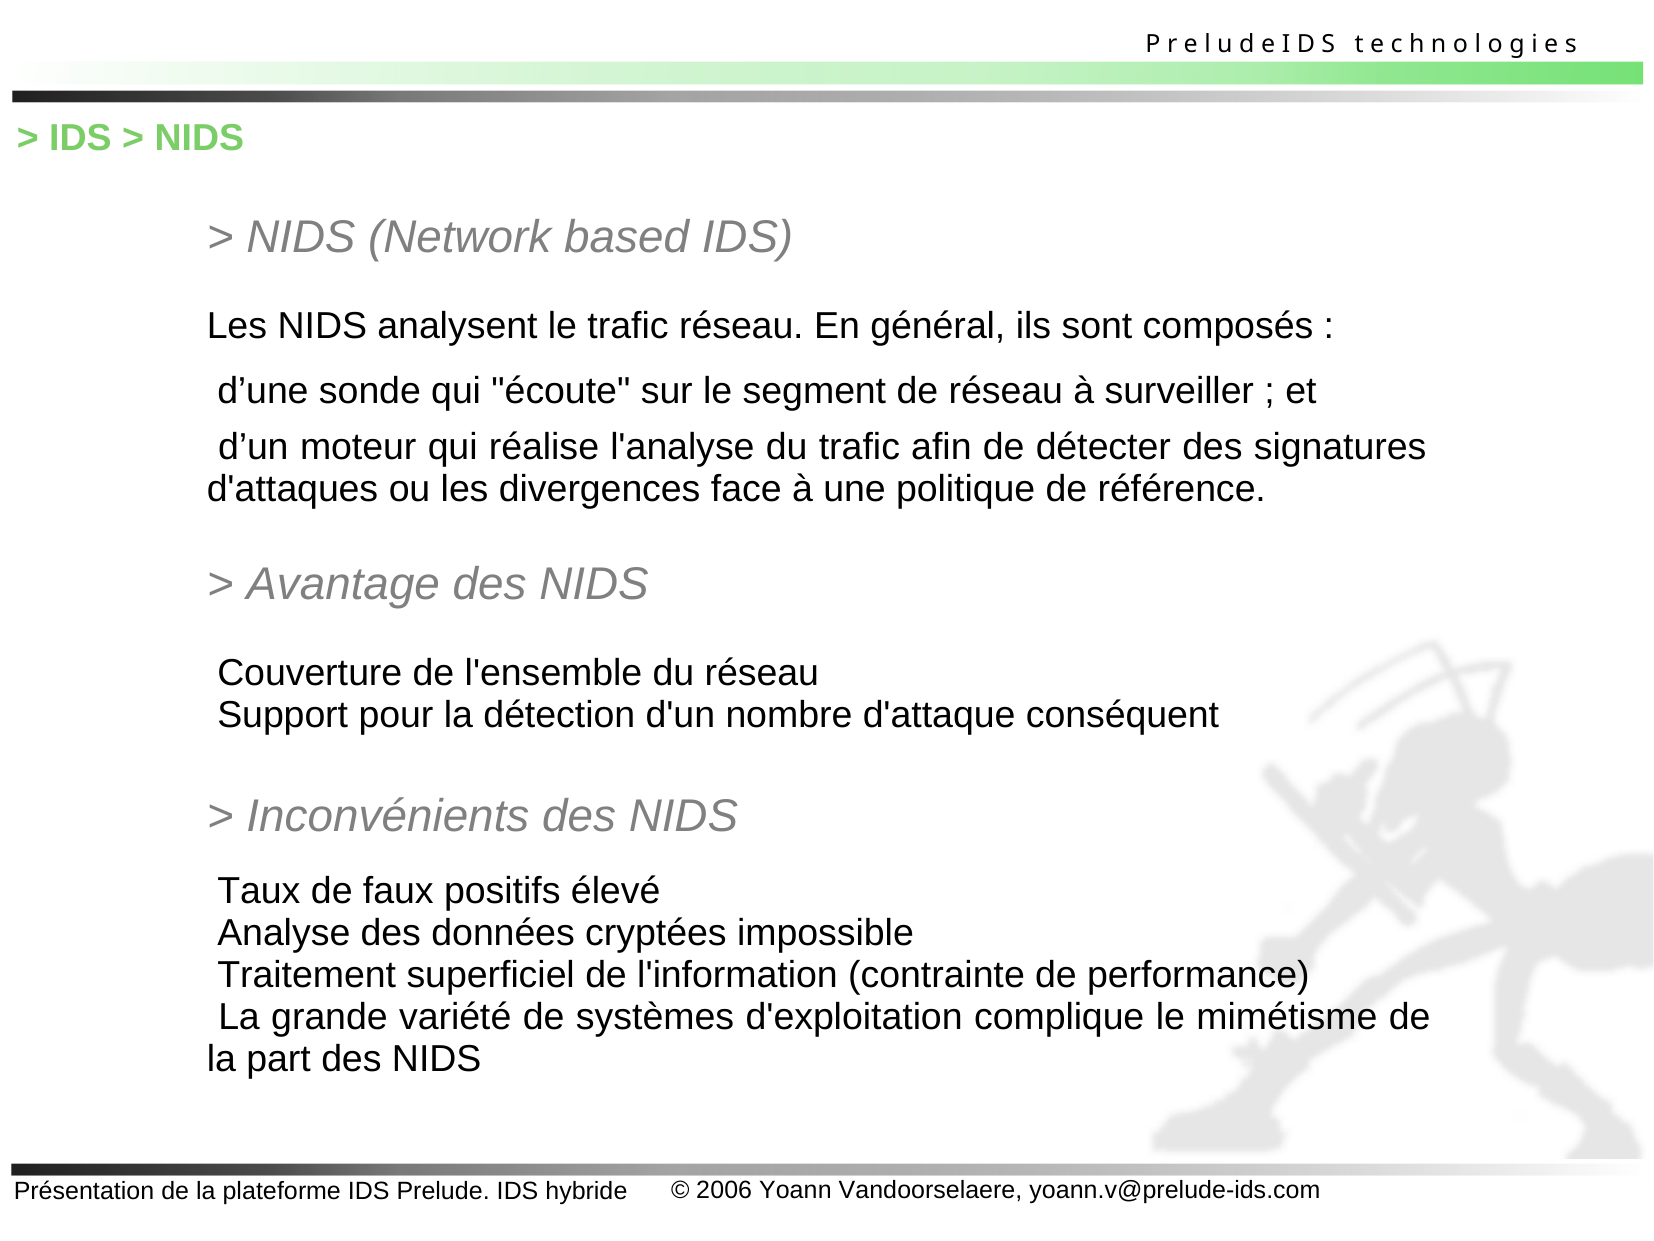

P r e l u d e I D S t e c h n o l o g i e s
> IDS > NIDS
> NIDS (Network based IDS)
Les NIDS analysent le trafic réseau. En général, ils sont composés :
 d’une sonde qui "écoute" sur le segment de réseau à surveiller ; et
 d’un moteur qui réalise l'analyse du trafic afin de détecter des signatures d'attaques ou les divergences face à une politique de référence.
> Avantage des NIDS
 Couverture de l'ensemble du réseau
 Support pour la détection d'un nombre d'attaque conséquent
> Inconvénients des NIDS
 Taux de faux positifs élevé
 Analyse des données cryptées impossible
 Traitement superficiel de l'information (contrainte de performance)
 La grande variété de systèmes d'exploitation complique le mimétisme de la part des NIDS
© 2006 Yoann Vandoorselaere, yoann.v@prelude-ids.com
Présentation de la plateforme IDS Prelude. IDS hybride